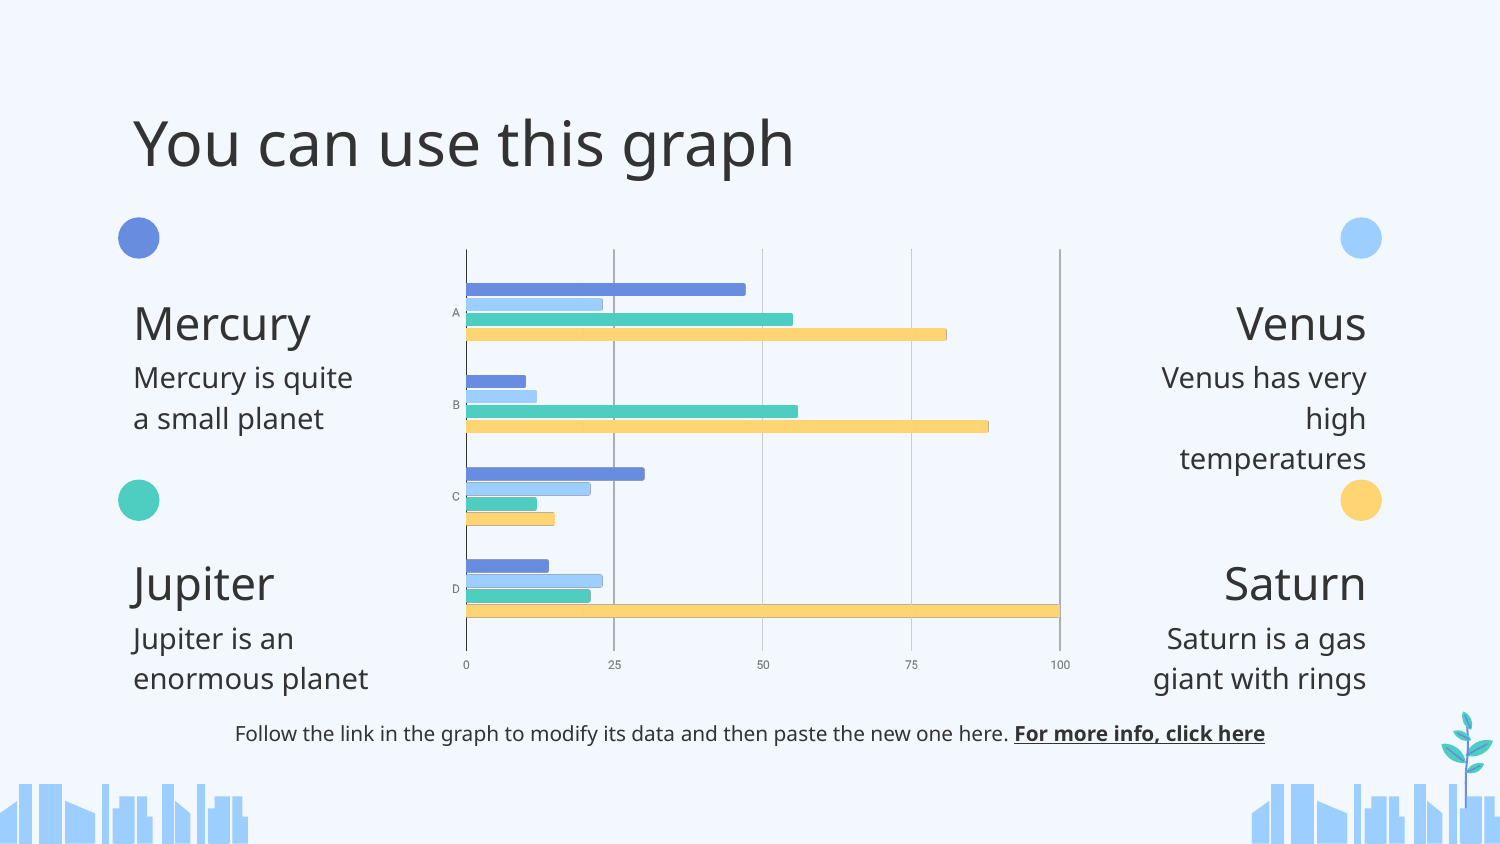

# You can use this graph
Mercury
Venus
Mercury is quite a small planet
Venus has very high temperatures
Jupiter
Saturn
Jupiter is an enormous planet
Saturn is a gas giant with rings
Follow the link in the graph to modify its data and then paste the new one here. For more info, click here